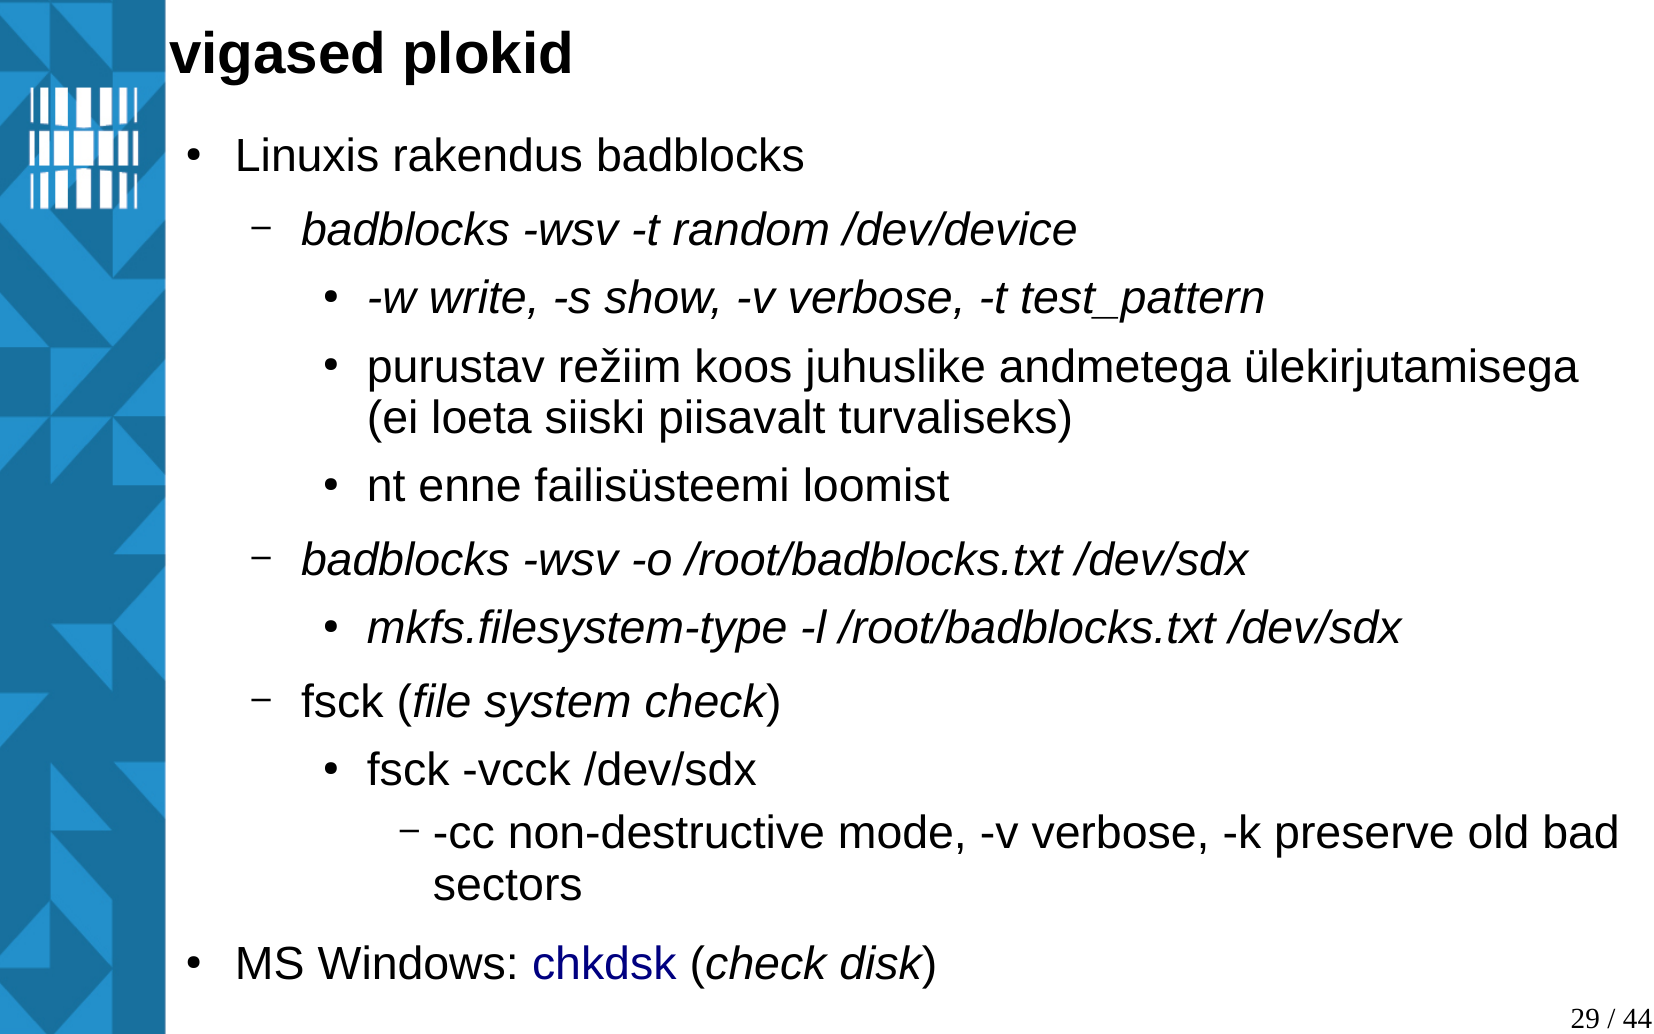

# vigased plokid
Linuxis rakendus badblocks
badblocks -wsv -t random /dev/device
-w write, -s show, -v verbose, -t test_pattern
purustav režiim koos juhuslike andmetega ülekirjutamisega (ei loeta siiski piisavalt turvaliseks)
nt enne failisüsteemi loomist
badblocks -wsv -o /root/badblocks.txt /dev/sdx
mkfs.filesystem-type -l /root/badblocks.txt /dev/sdx
fsck (file system check)
fsck -vcck /dev/sdx
-cc non-destructive mode, -v verbose, -k preserve old bad sectors
MS Windows: chkdsk (check disk)
29